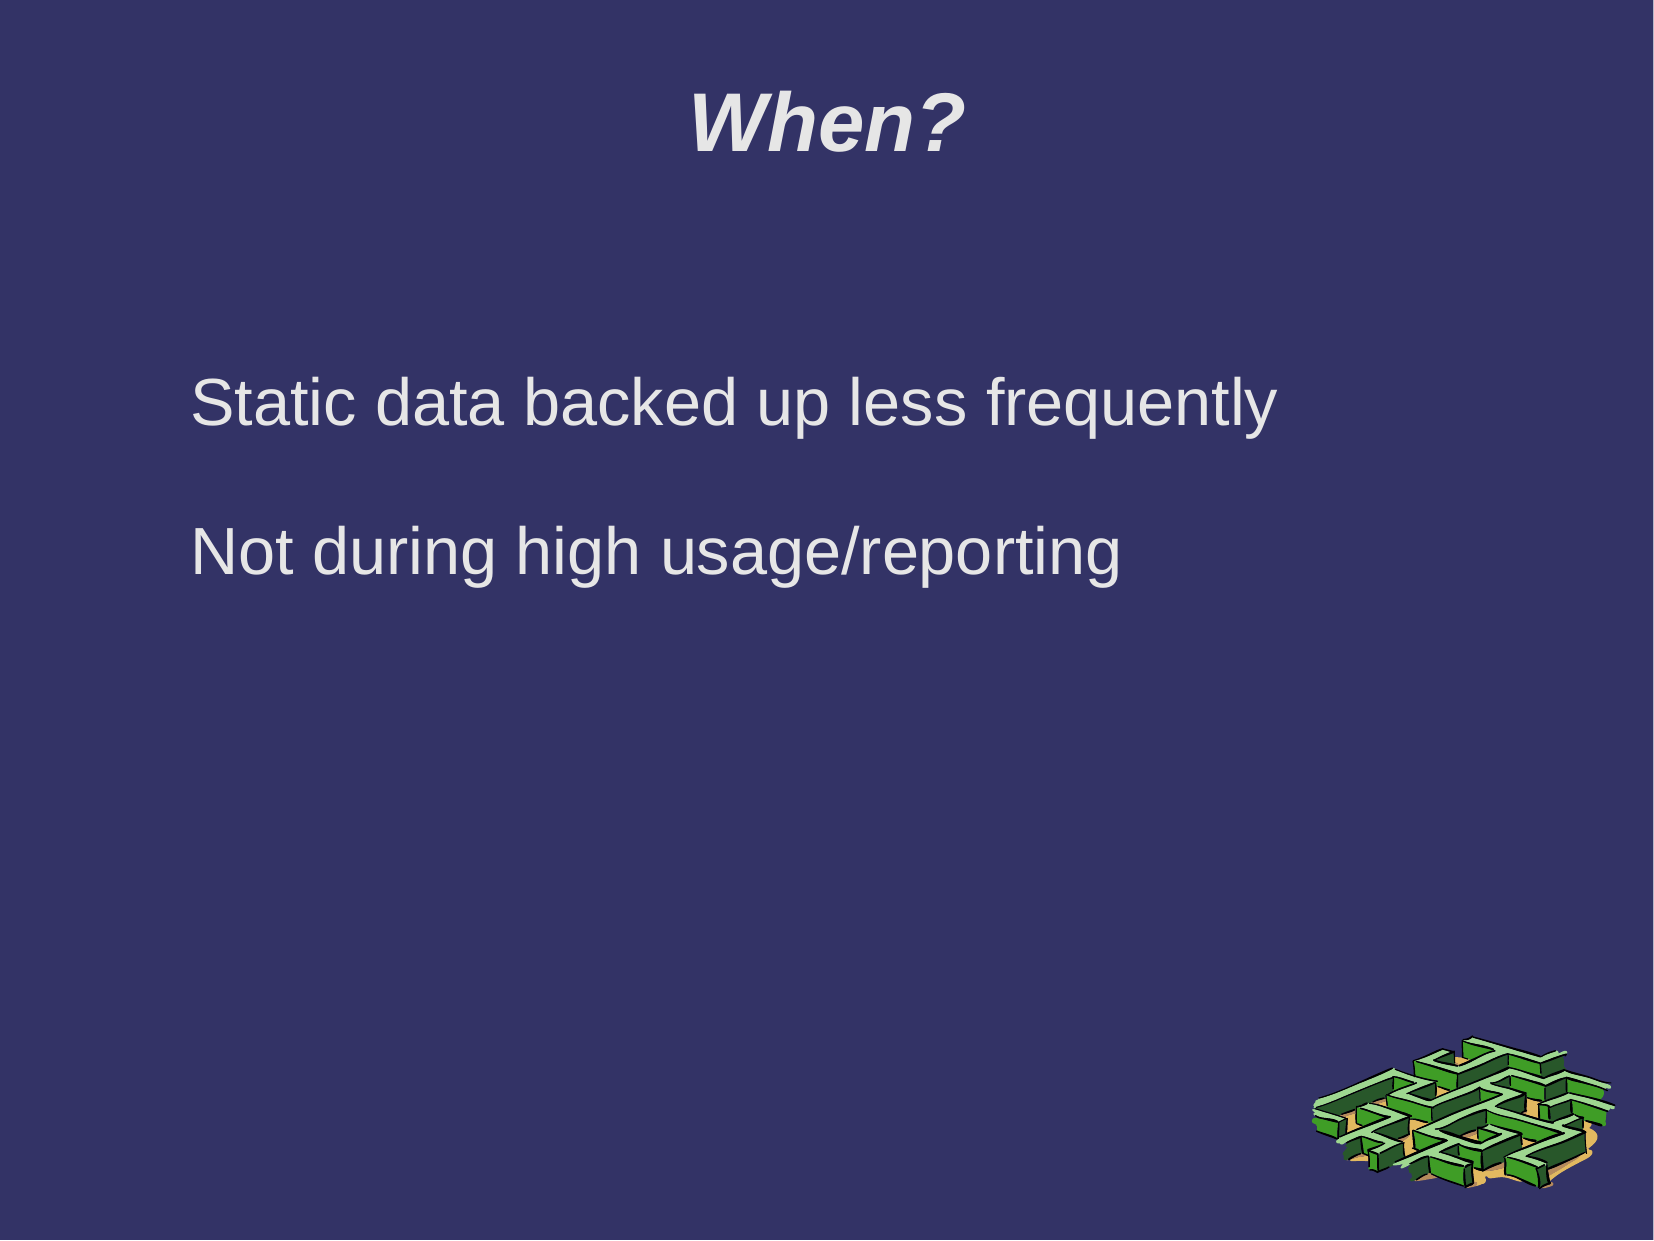

# When?
Static data backed up less frequently
Not during high usage/reporting